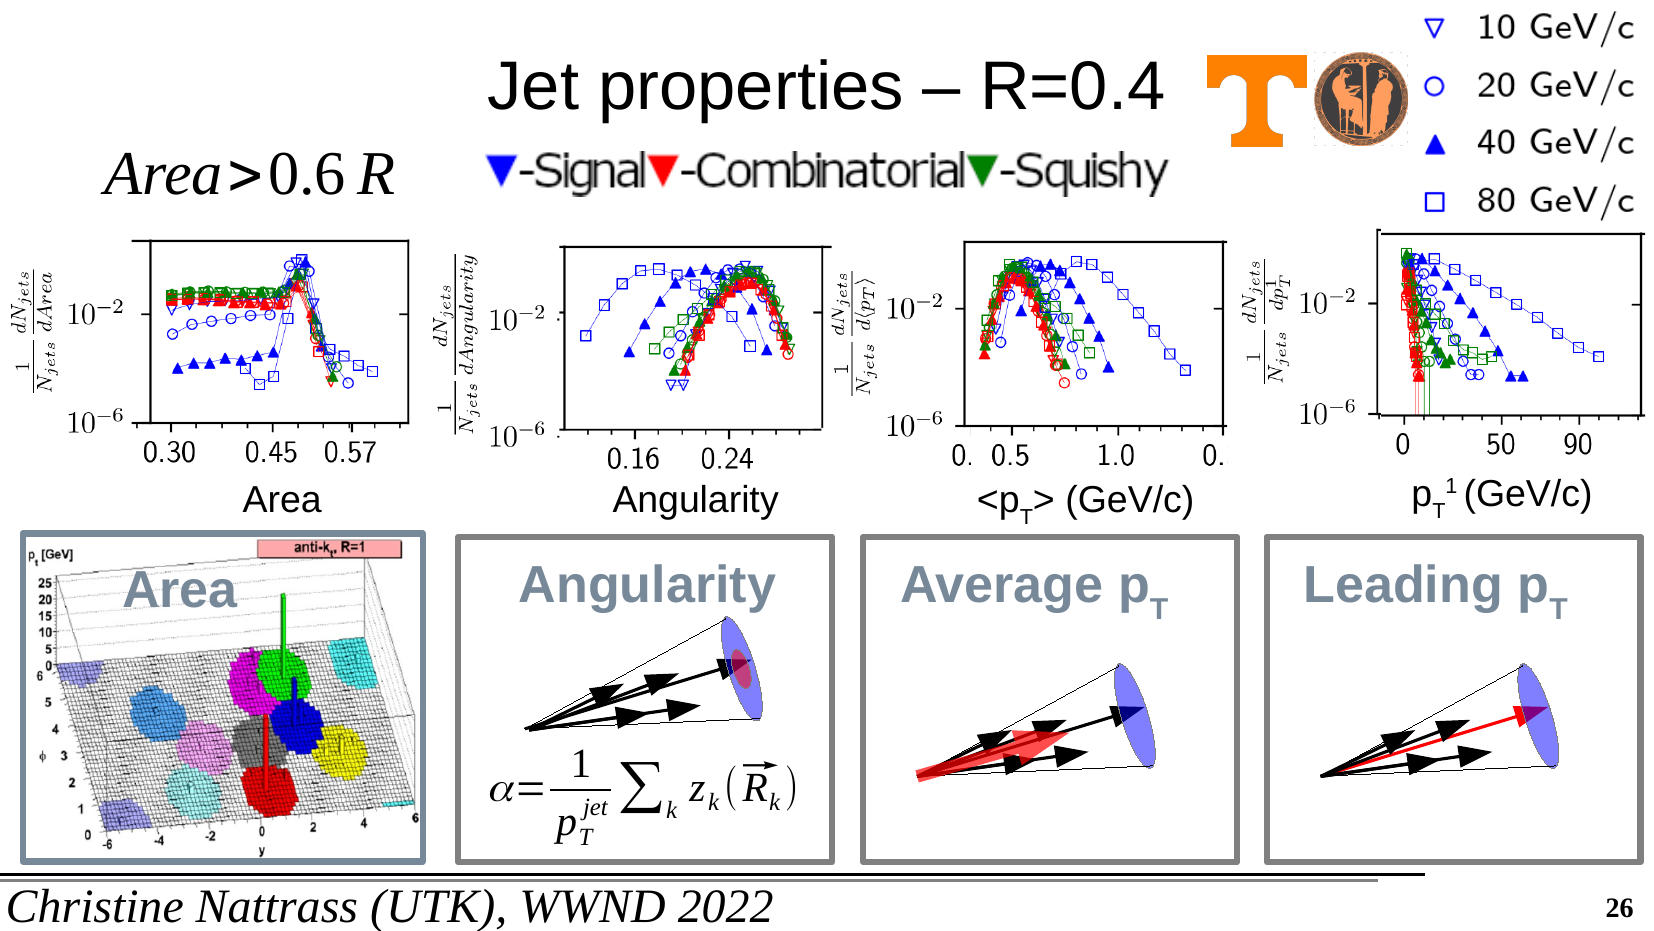

# Jet properties – R=0.4
pT1 (GeV/c)
Area
<pT> (GeV/c)
Angularity
Area
Angularity
Average pT
Leading pT